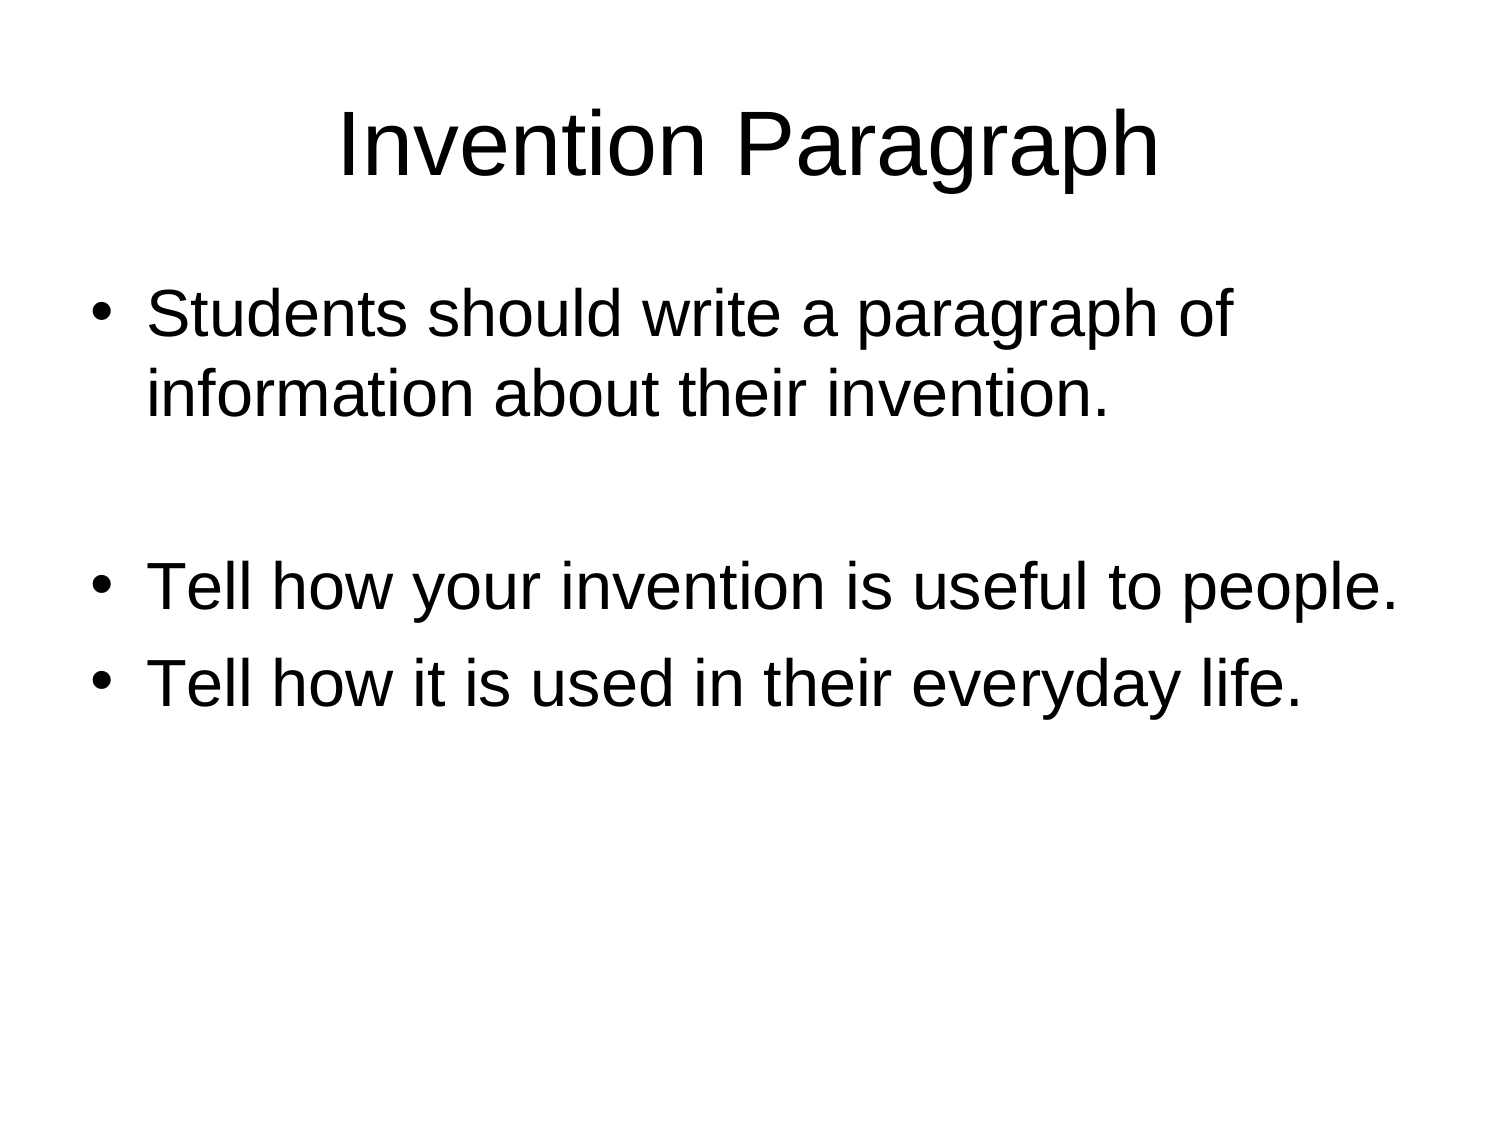

# Invention Paragraph
Students should write a paragraph of information about their invention.
Tell how your invention is useful to people.
Tell how it is used in their everyday life.